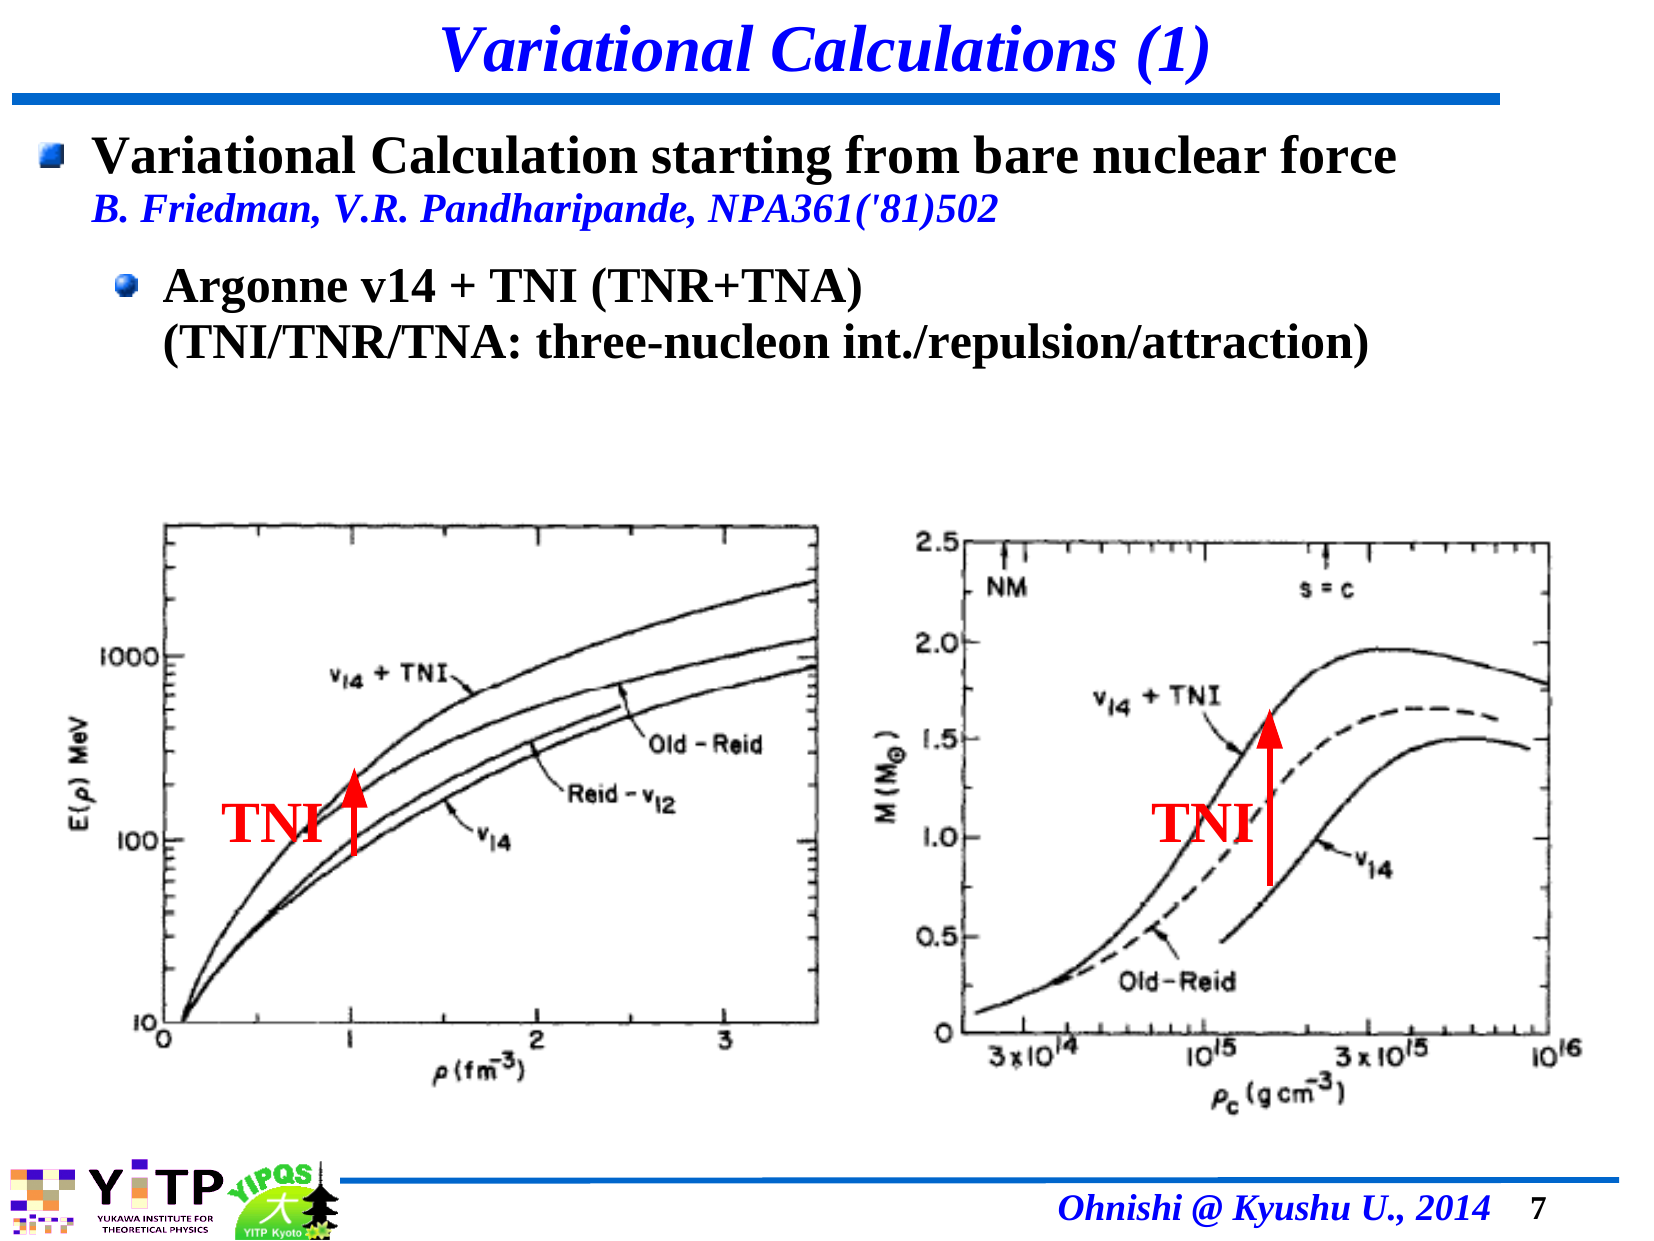

# Variational Calculations (1)
Variational Calculation starting from bare nuclear force
B. Friedman, V.R. Pandharipande, NPA361('81)502
Argonne v14 + TNI (TNR+TNA)
(TNI/TNR/TNA: three-nucleon int./repulsion/attraction)
TNI
TNI